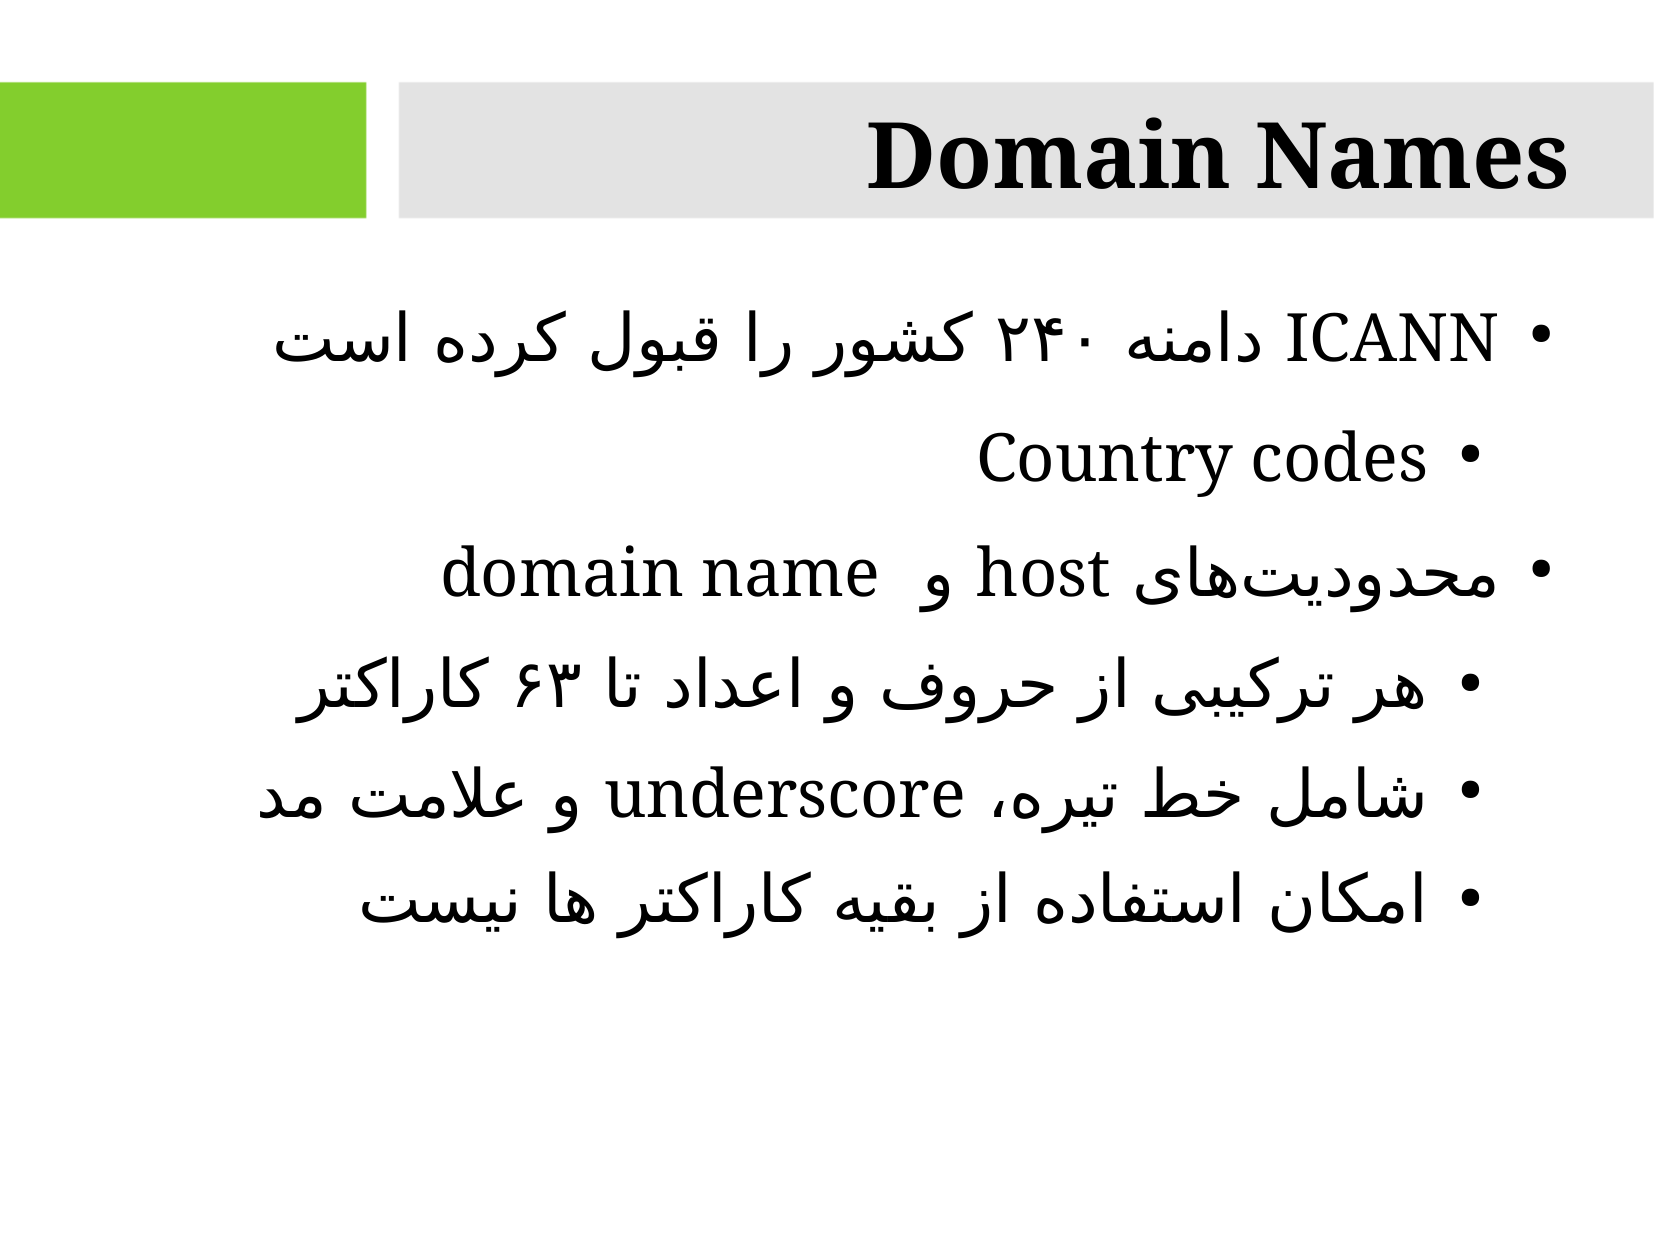

# Domain Names
ICANN دامنه ۲۴۰ کشور را قبول کرده است
Country codes
محدودیت‌های host و domain name
هر ترکیبی از حروف و اعداد تا ۶۳ کاراکتر
شامل خط تیره، underscore و علامت مد
امکان استفاده از بقیه کاراکتر ها نیست